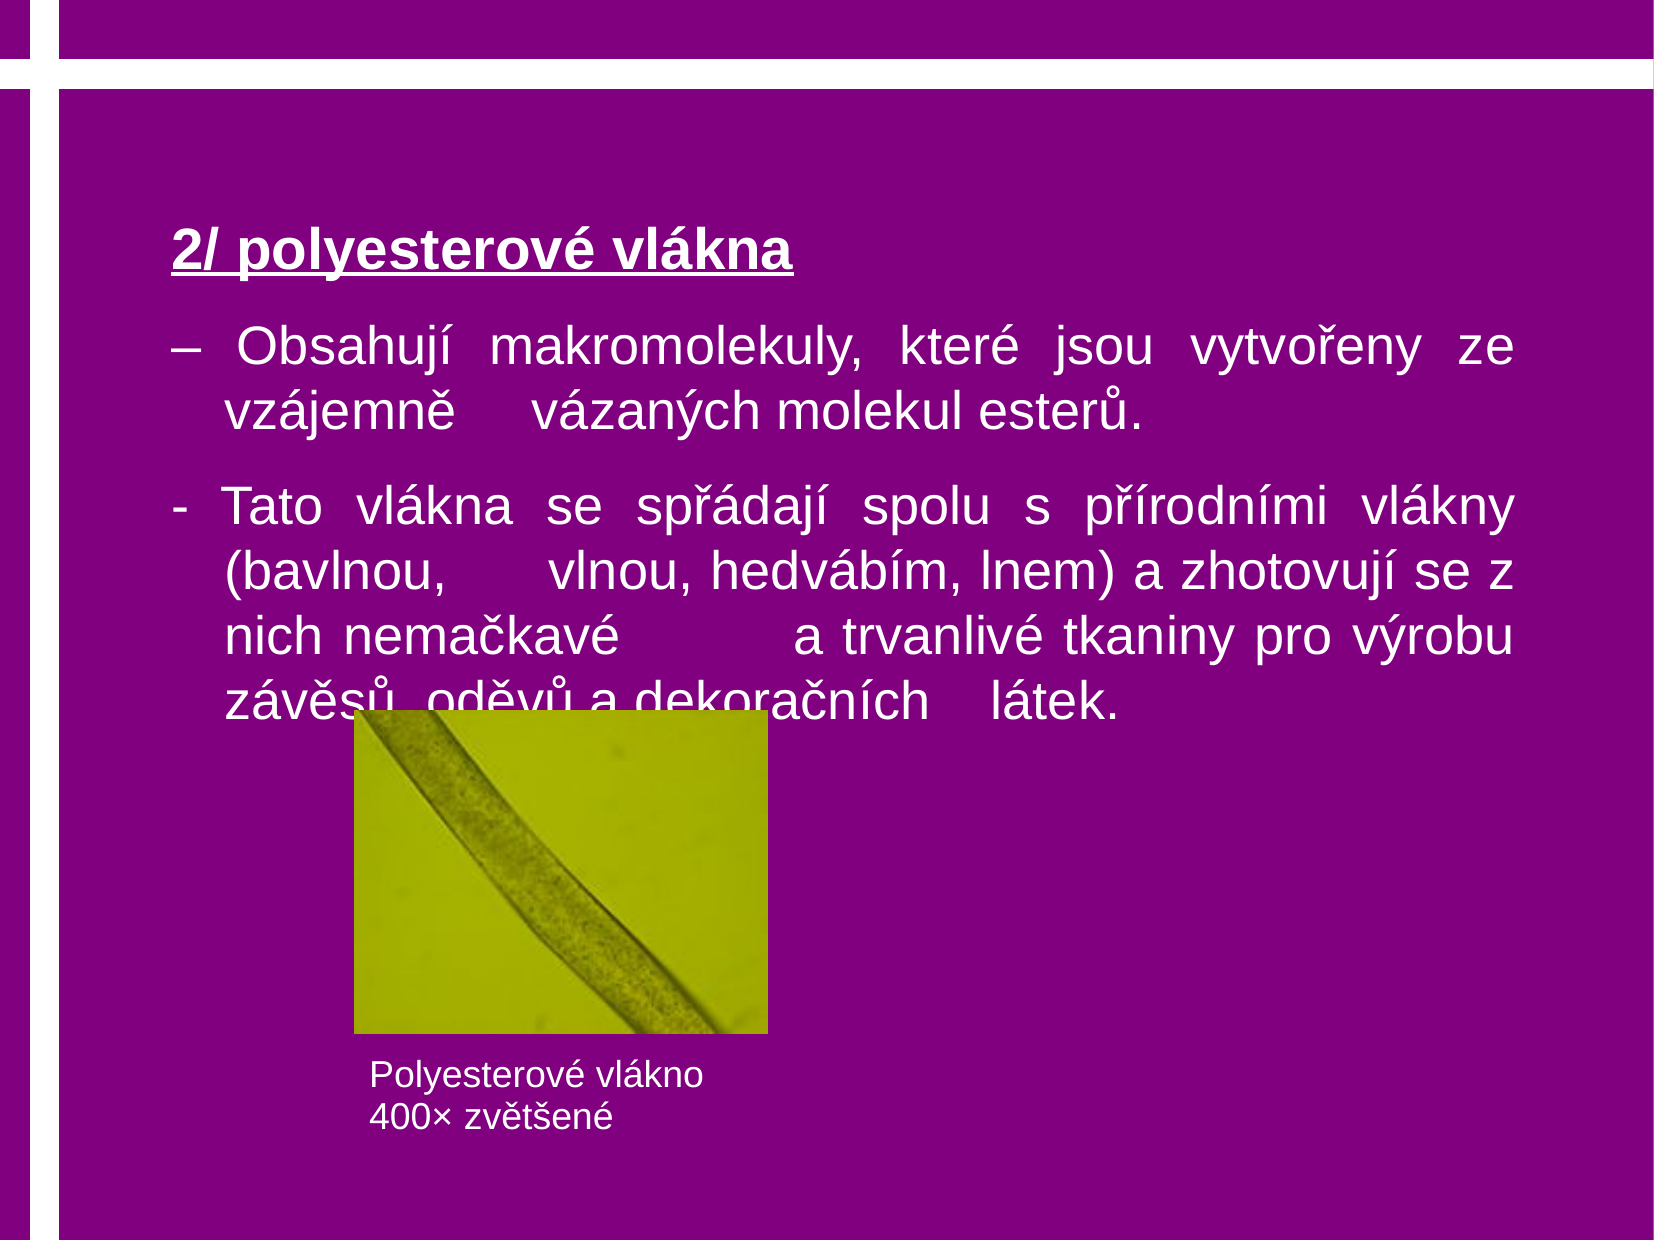

# 2/ polyesterové vlákna
– Obsahují makromolekuly, které jsou vytvořeny ze vzájemně vázaných molekul esterů.
- Tato vlákna se spřádají spolu s přírodními vlákny (bavlnou, vlnou, hedvábím, lnem) a zhotovují se z nich nemačkavé a trvanlivé tkaniny pro výrobu závěsů, oděvů a dekoračních látek.
Polyesterové vlákno
400× zvětšené